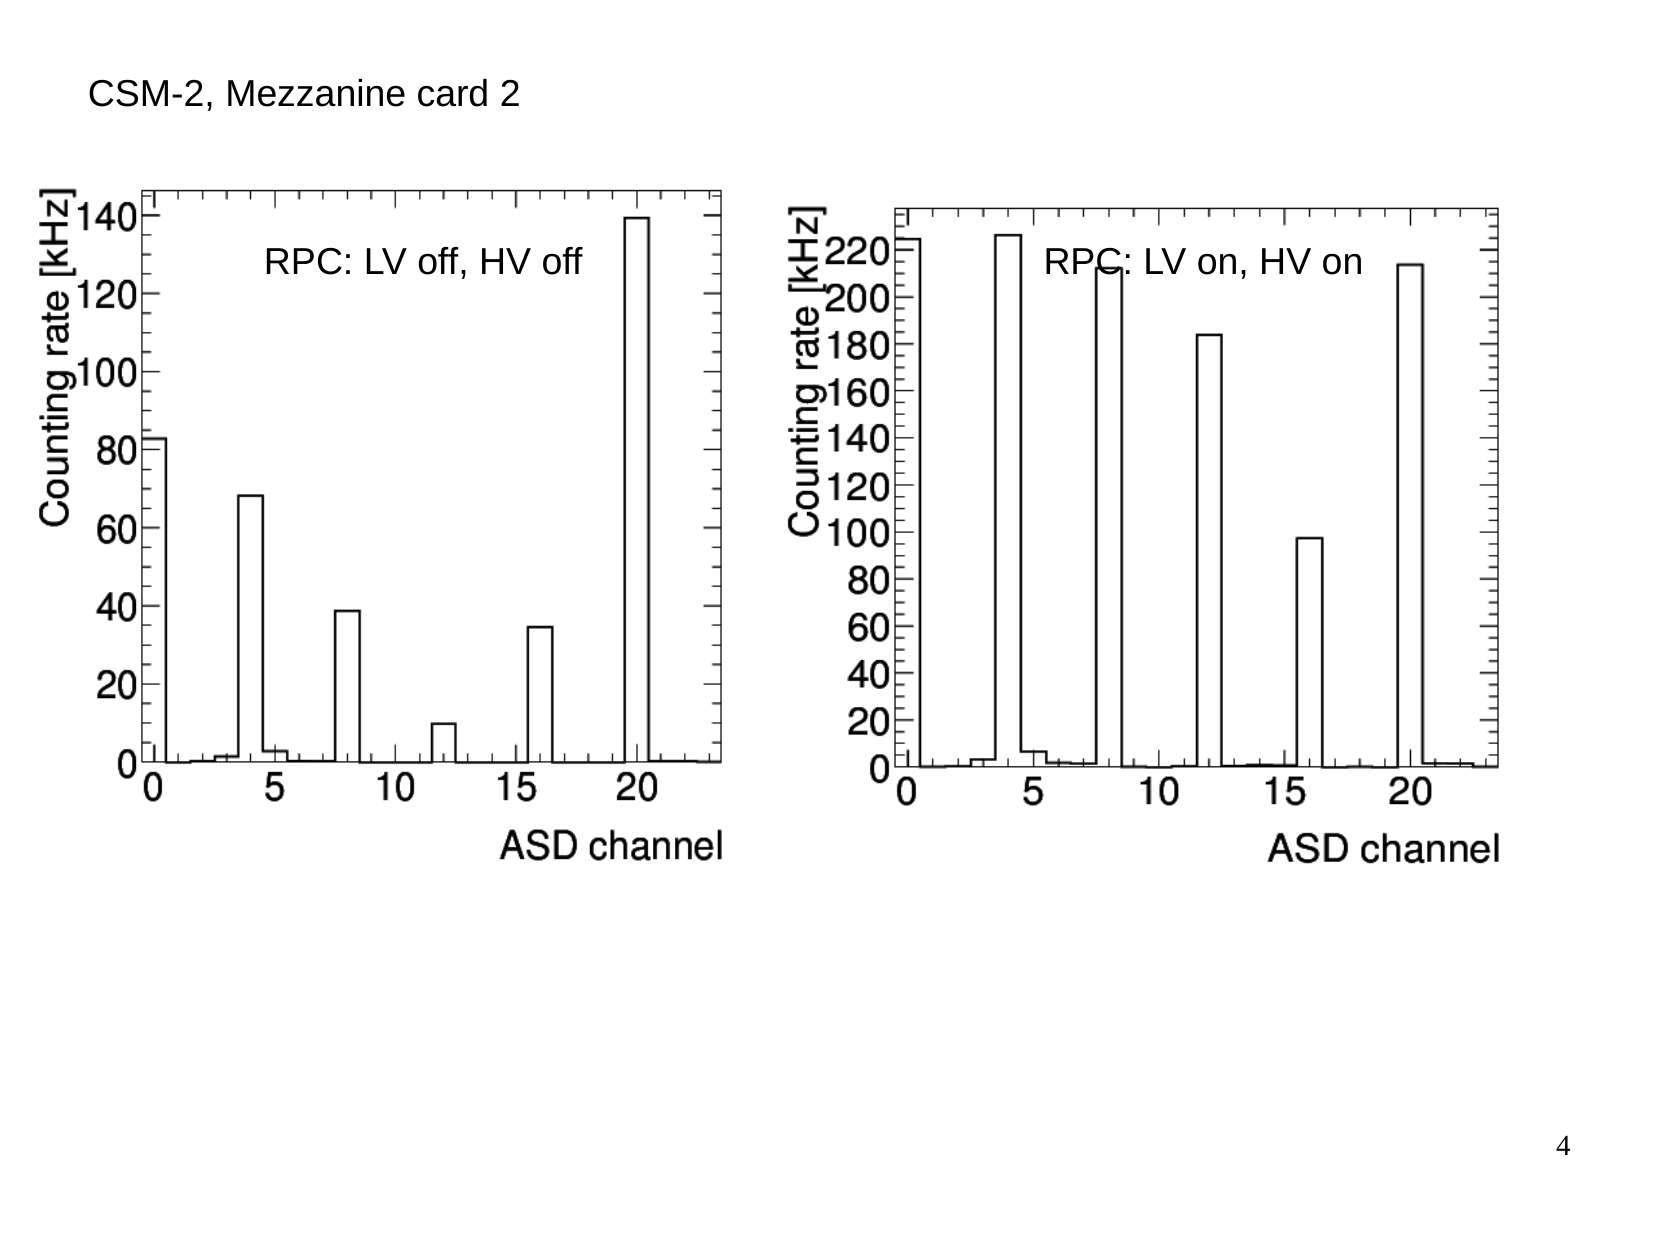

CSM-2, Mezzanine card 2
RPC: LV off, HV off
RPC: LV on, HV on
4